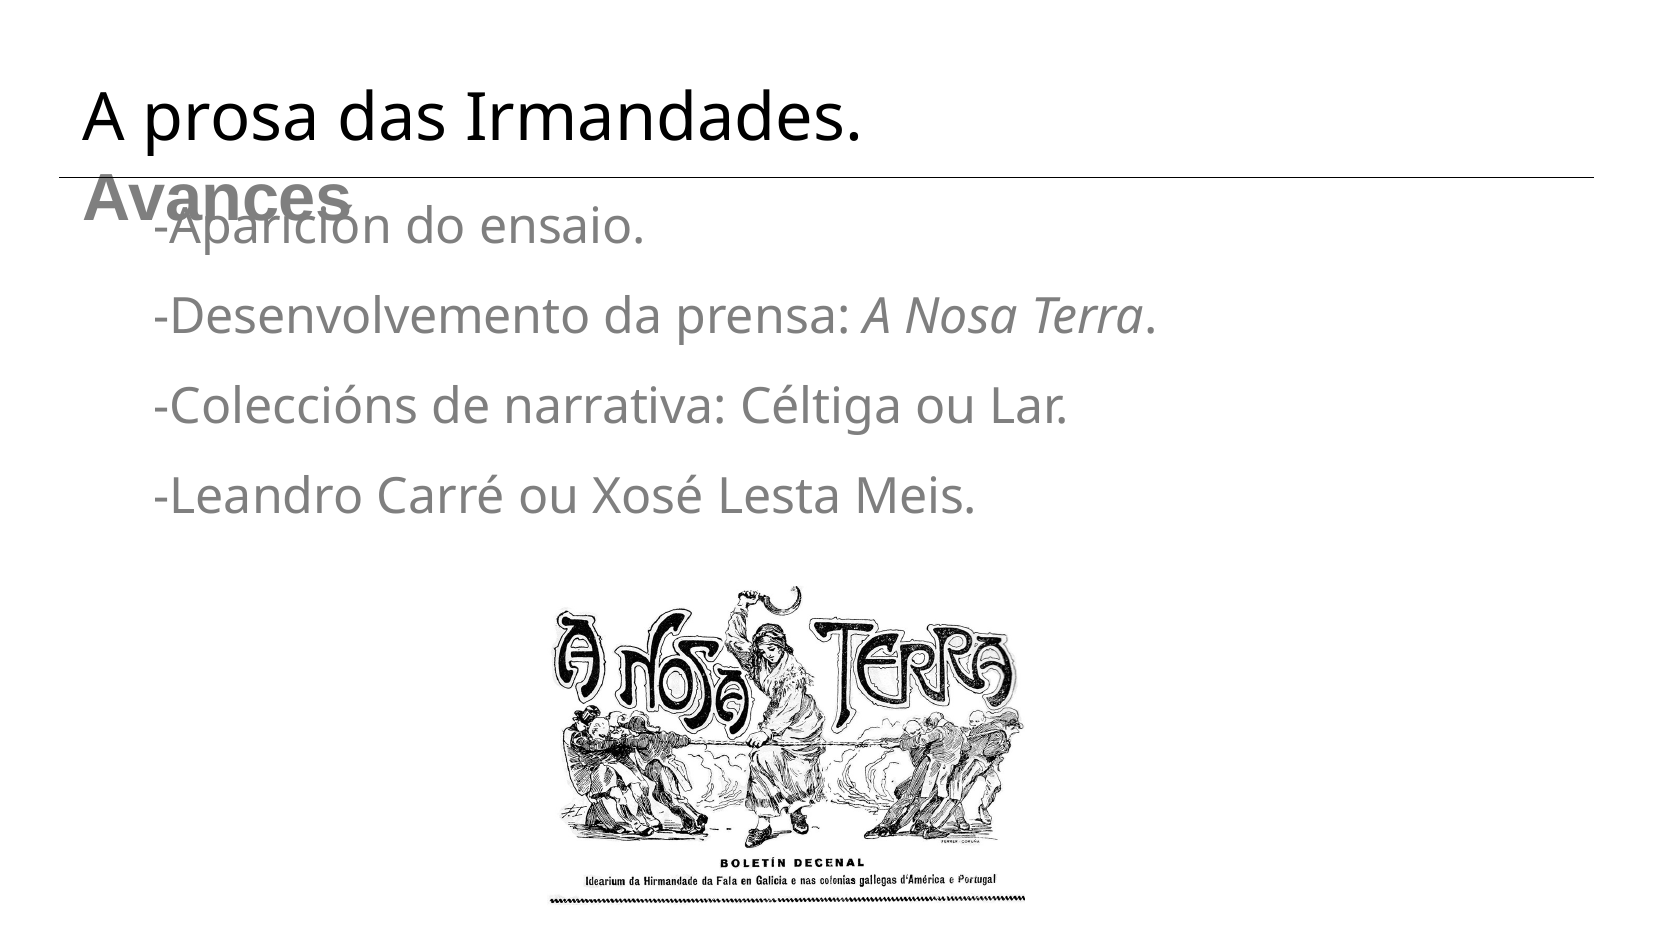

# A prosa das Irmandades. Avances
-Aparición do ensaio.
-Desenvolvemento da prensa: A Nosa Terra.
-Coleccións de narrativa: Céltiga ou Lar.
-Leandro Carré ou Xosé Lesta Meis.